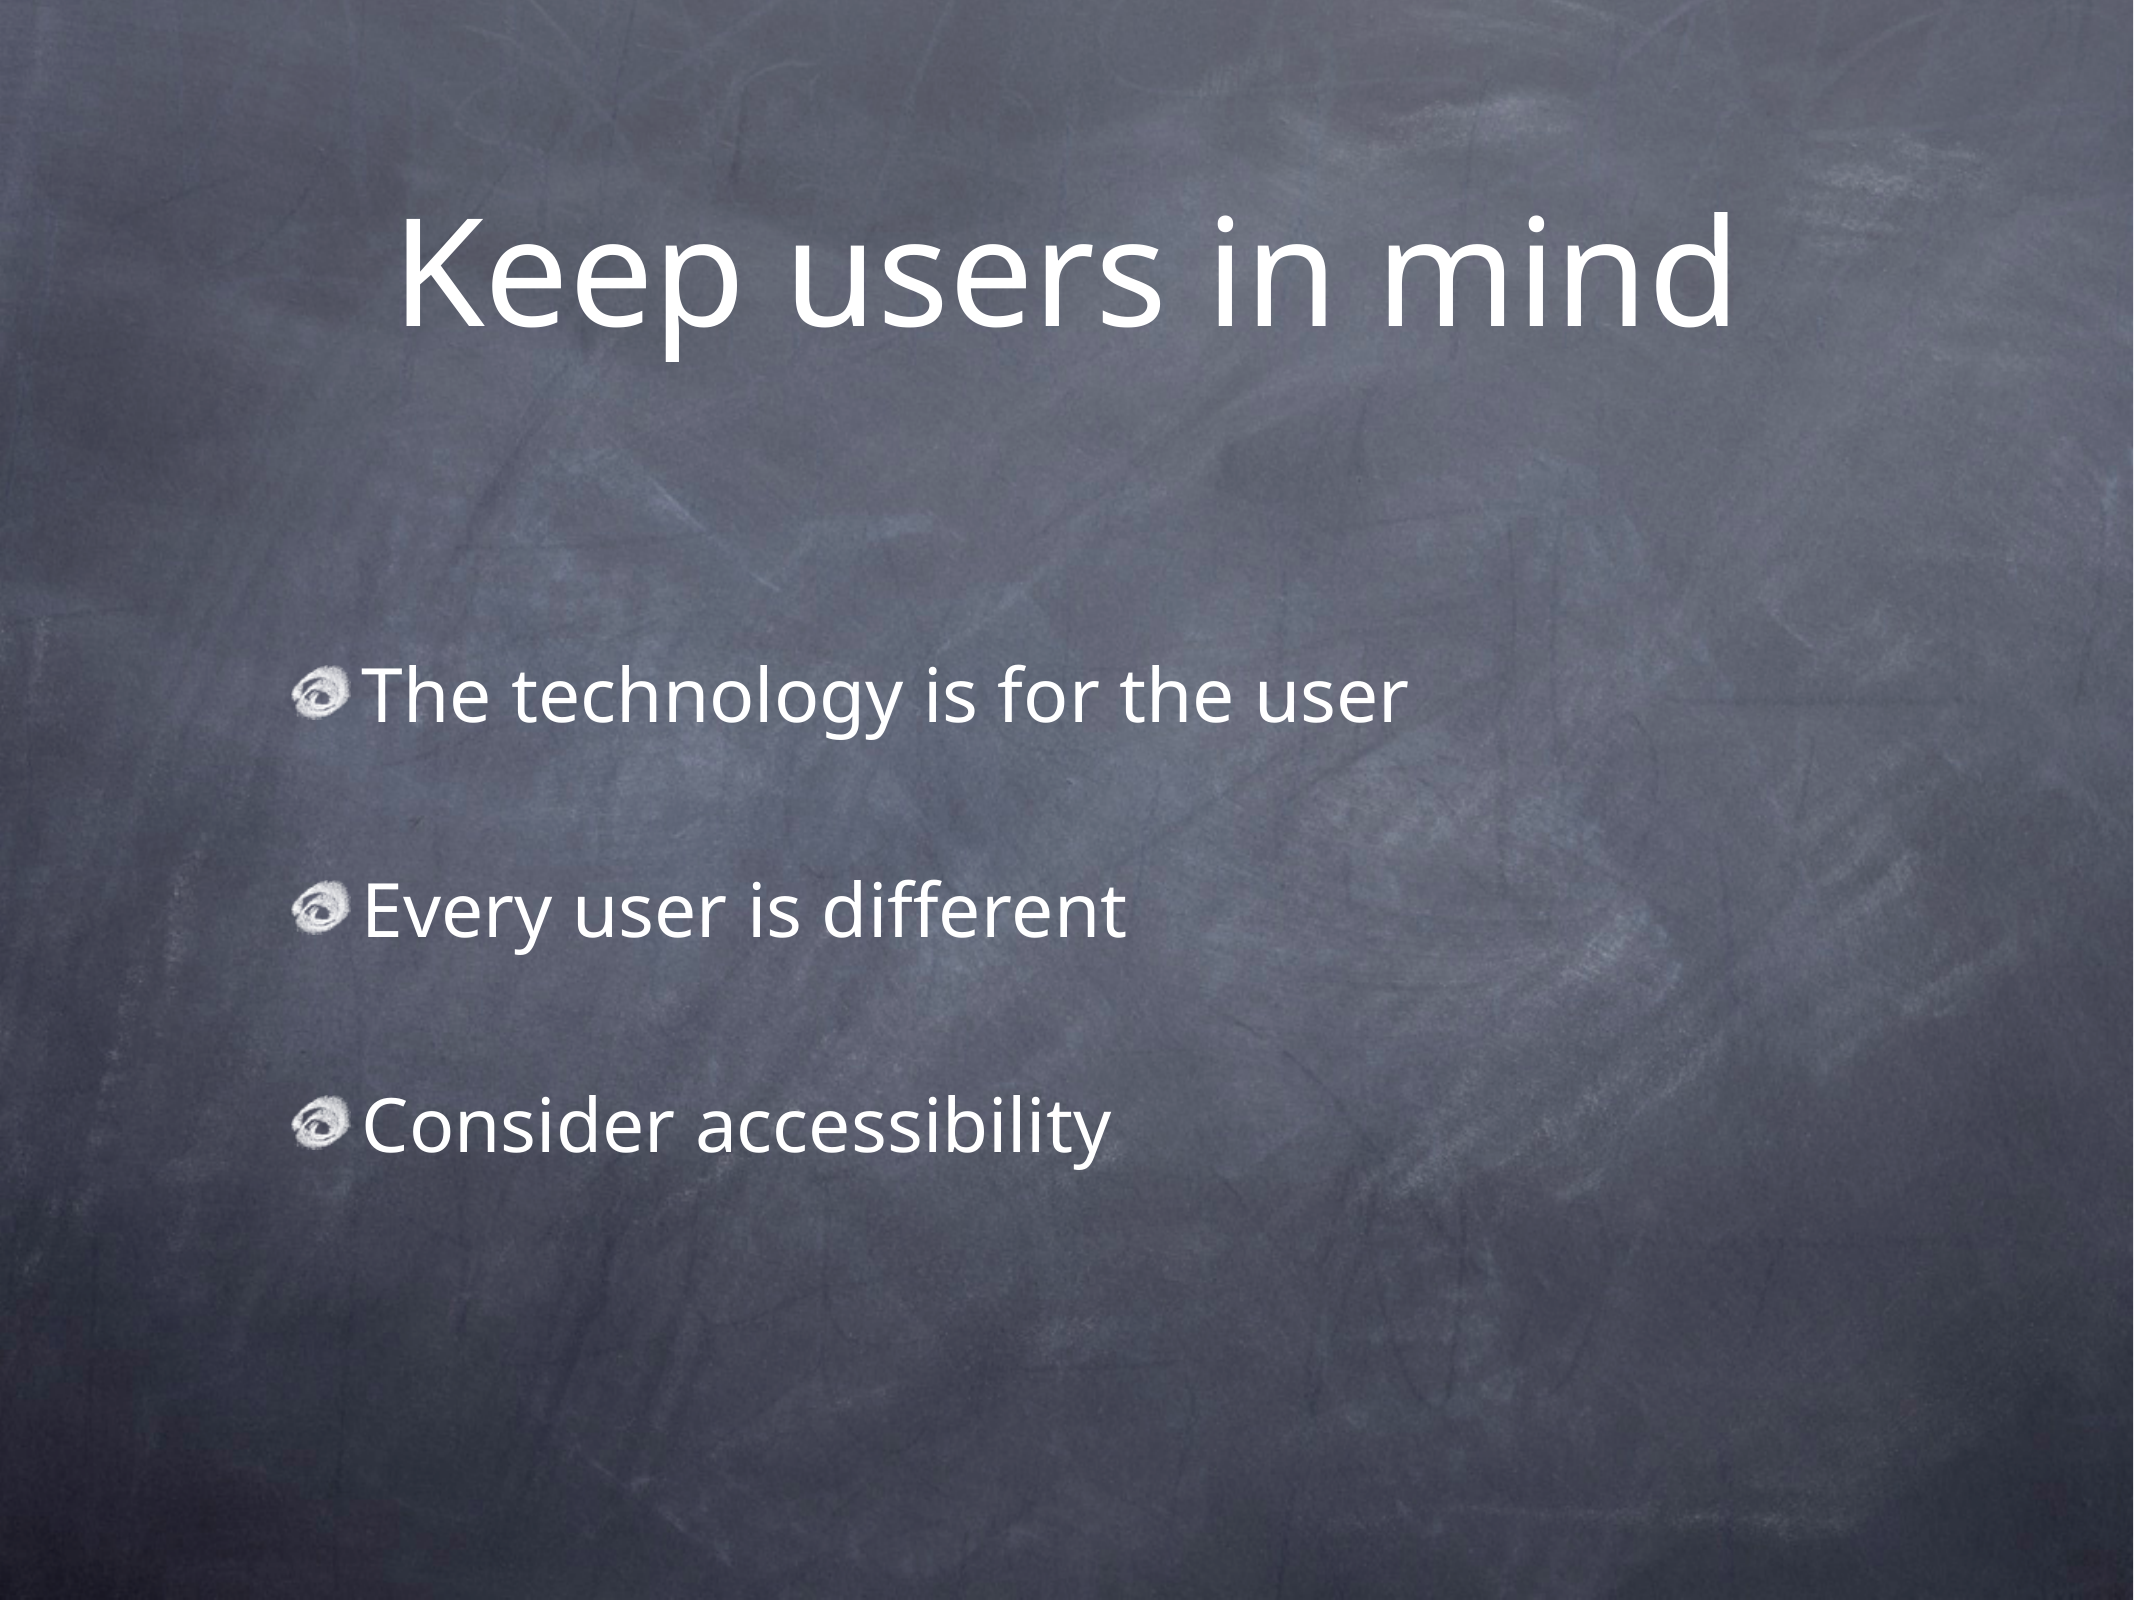

Keep users in mind
The technology is for the user
Every user is different
Consider accessibility